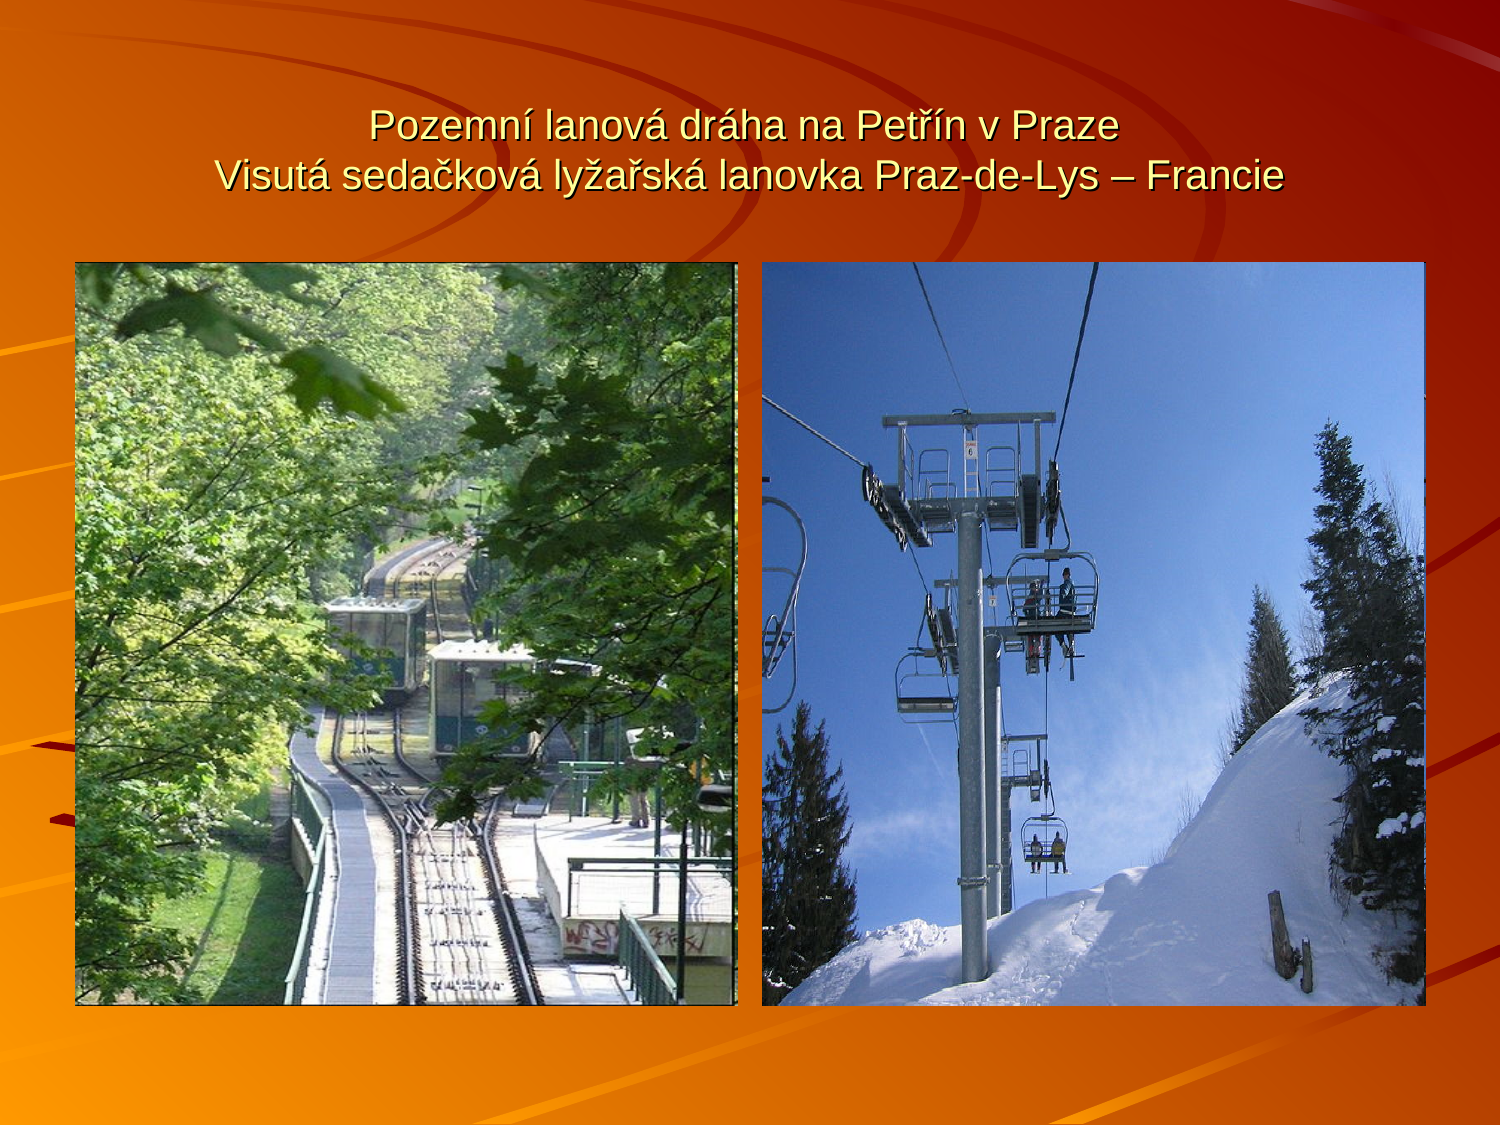

# Pozemní lanová dráha na Petřín v Praze Visutá sedačková lyžařská lanovka Praz-de-Lys – Francie